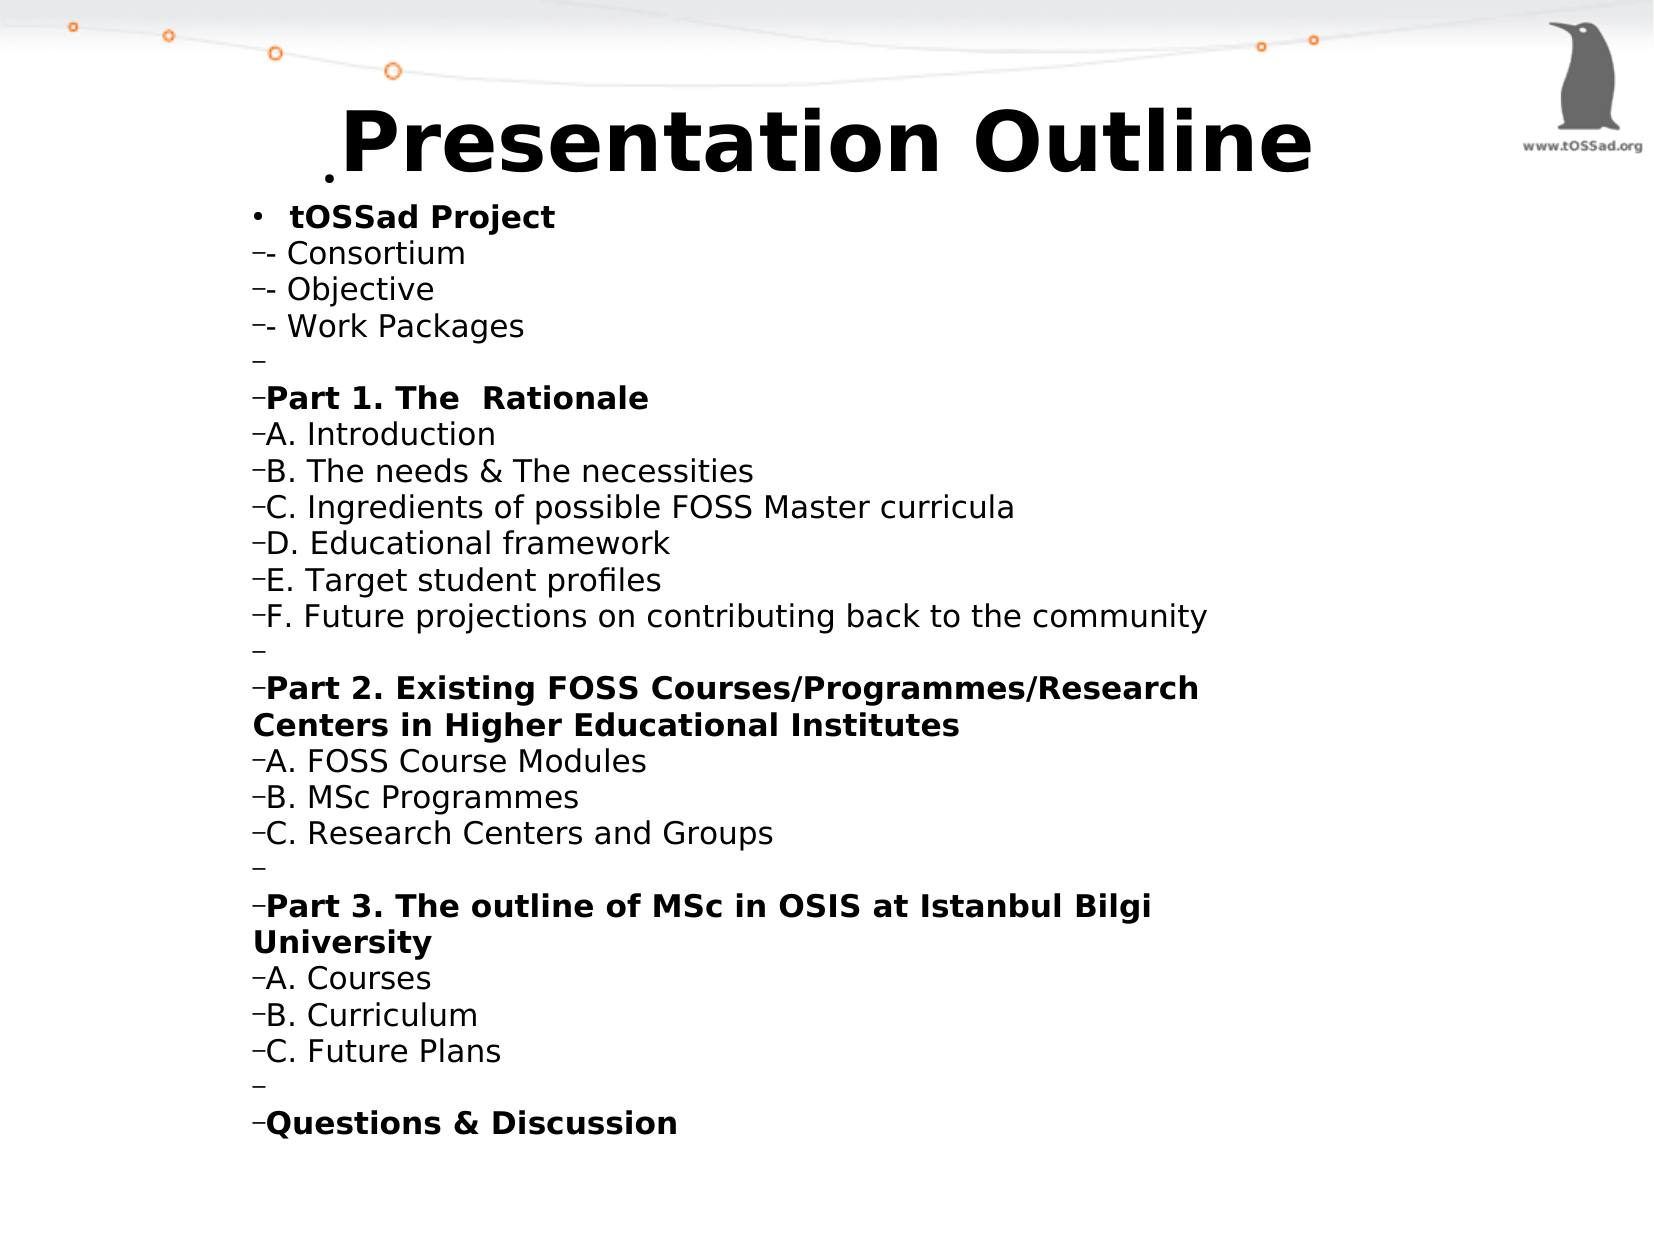

# Presentation Outline
tOSSad Project
- Consortium
- Objective
- Work Packages
Part 1. The Rationale
A. Introduction
B. The needs & The necessities
C. Ingredients of possible FOSS Master curricula
D. Educational framework
E. Target student profiles
F. Future projections on contributing back to the community
Part 2. Existing FOSS Courses/Programmes/Research Centers in Higher Educational Institutes
A. FOSS Course Modules
B. MSc Programmes
C. Research Centers and Groups
Part 3. The outline of MSc in OSIS at Istanbul Bilgi University
A. Courses
B. Curriculum
C. Future Plans
Questions & Discussion